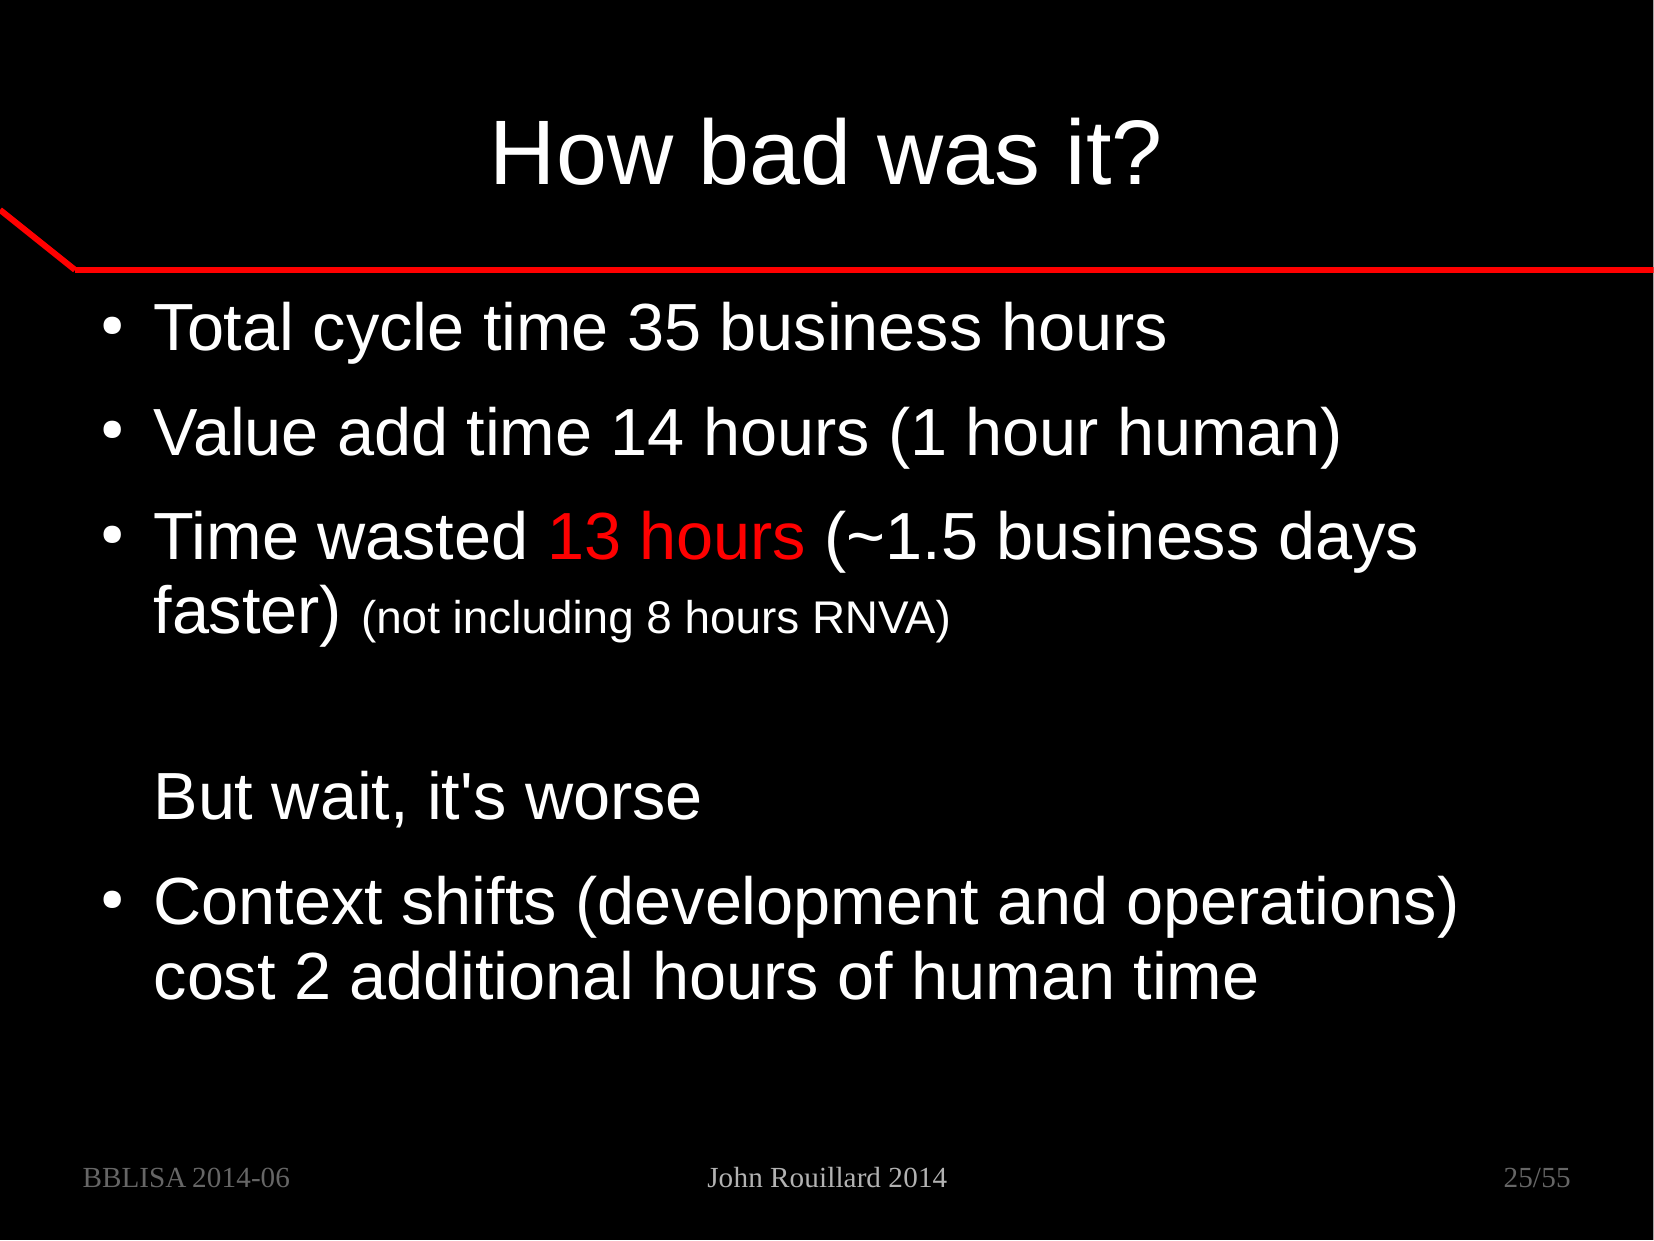

# How bad was it?
Total cycle time 35 business hours
Value add time 14 hours (1 hour human)
Time wasted 13 hours (~1.5 business days faster) (not including 8 hours RNVA)
But wait, it's worse
Context shifts (development and operations) cost 2 additional hours of human time
BBLISA 2014-06
John Rouillard 2014
25